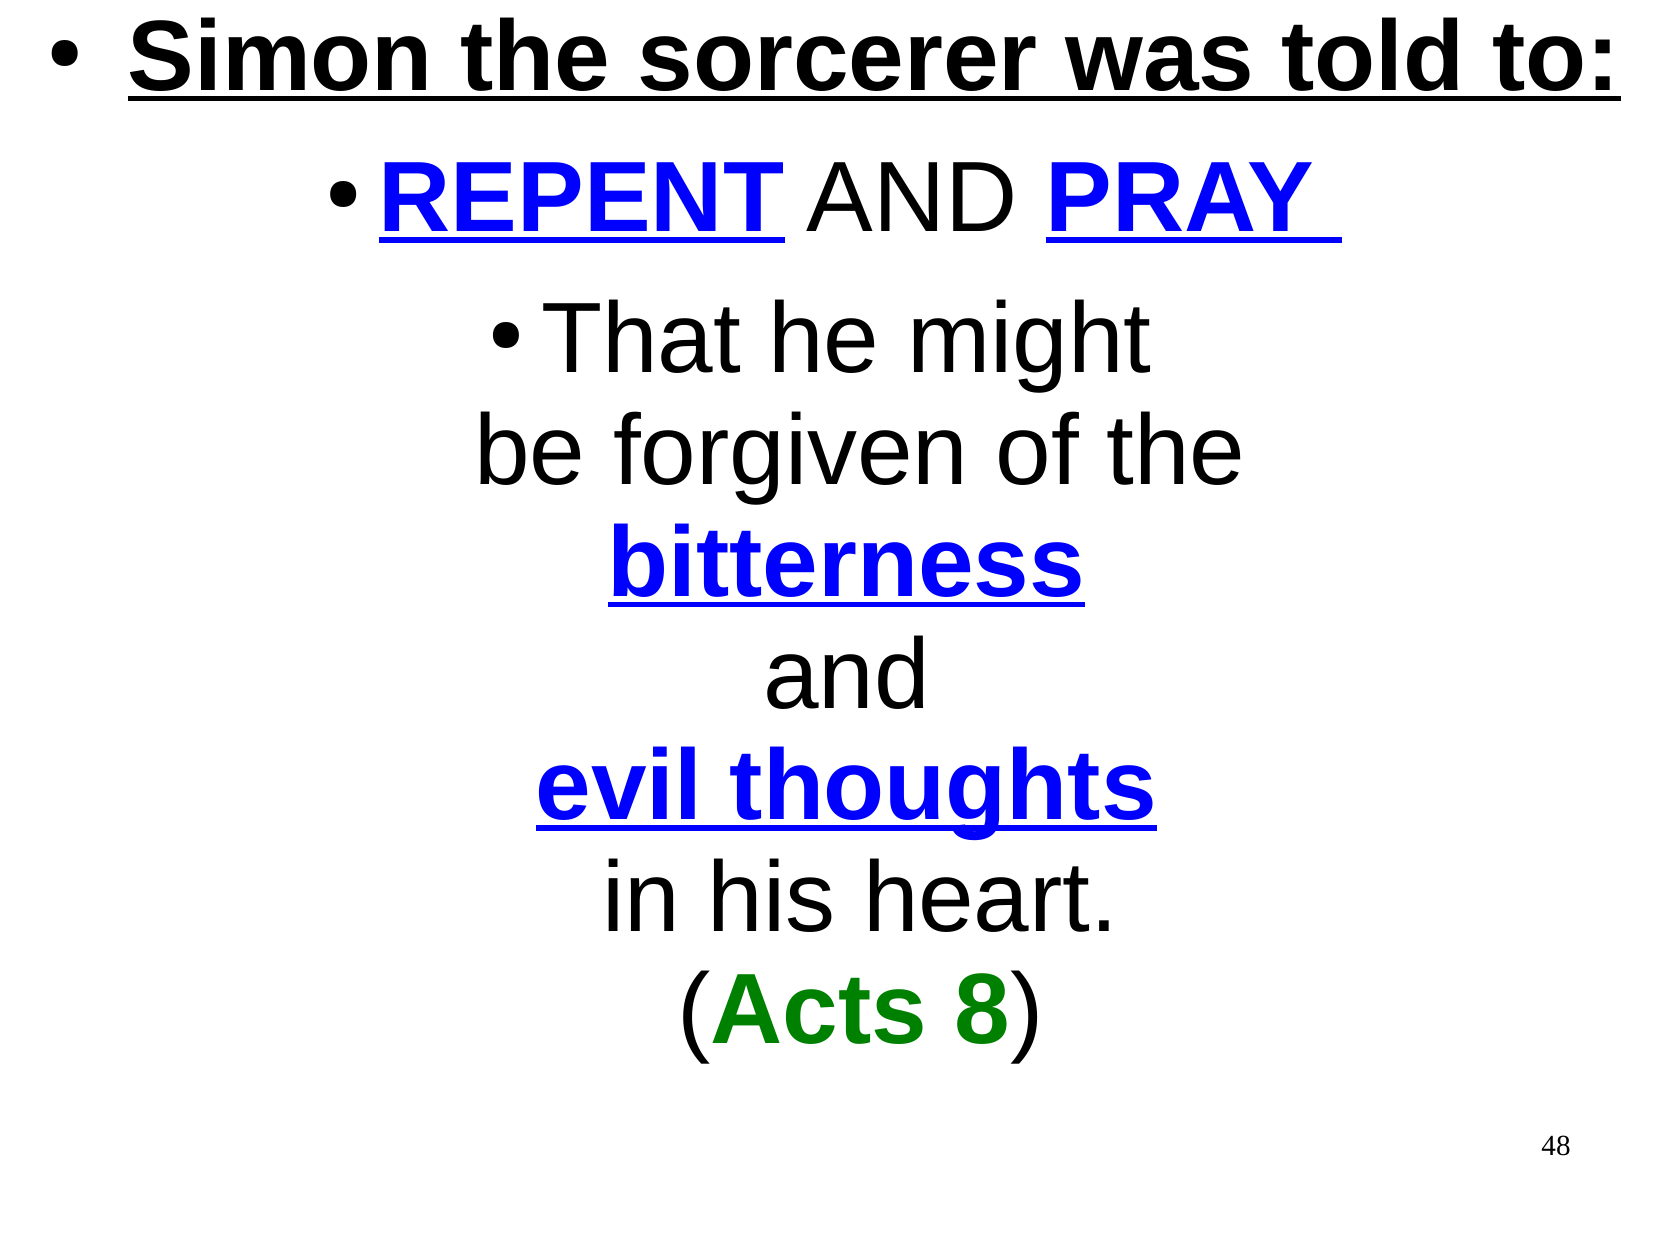

# Simon the sorcerer was told to:
REPENT AND PRAY
That he might
be forgiven of the
bitterness
and
evil thoughts
in his heart.
(Acts 8)
48